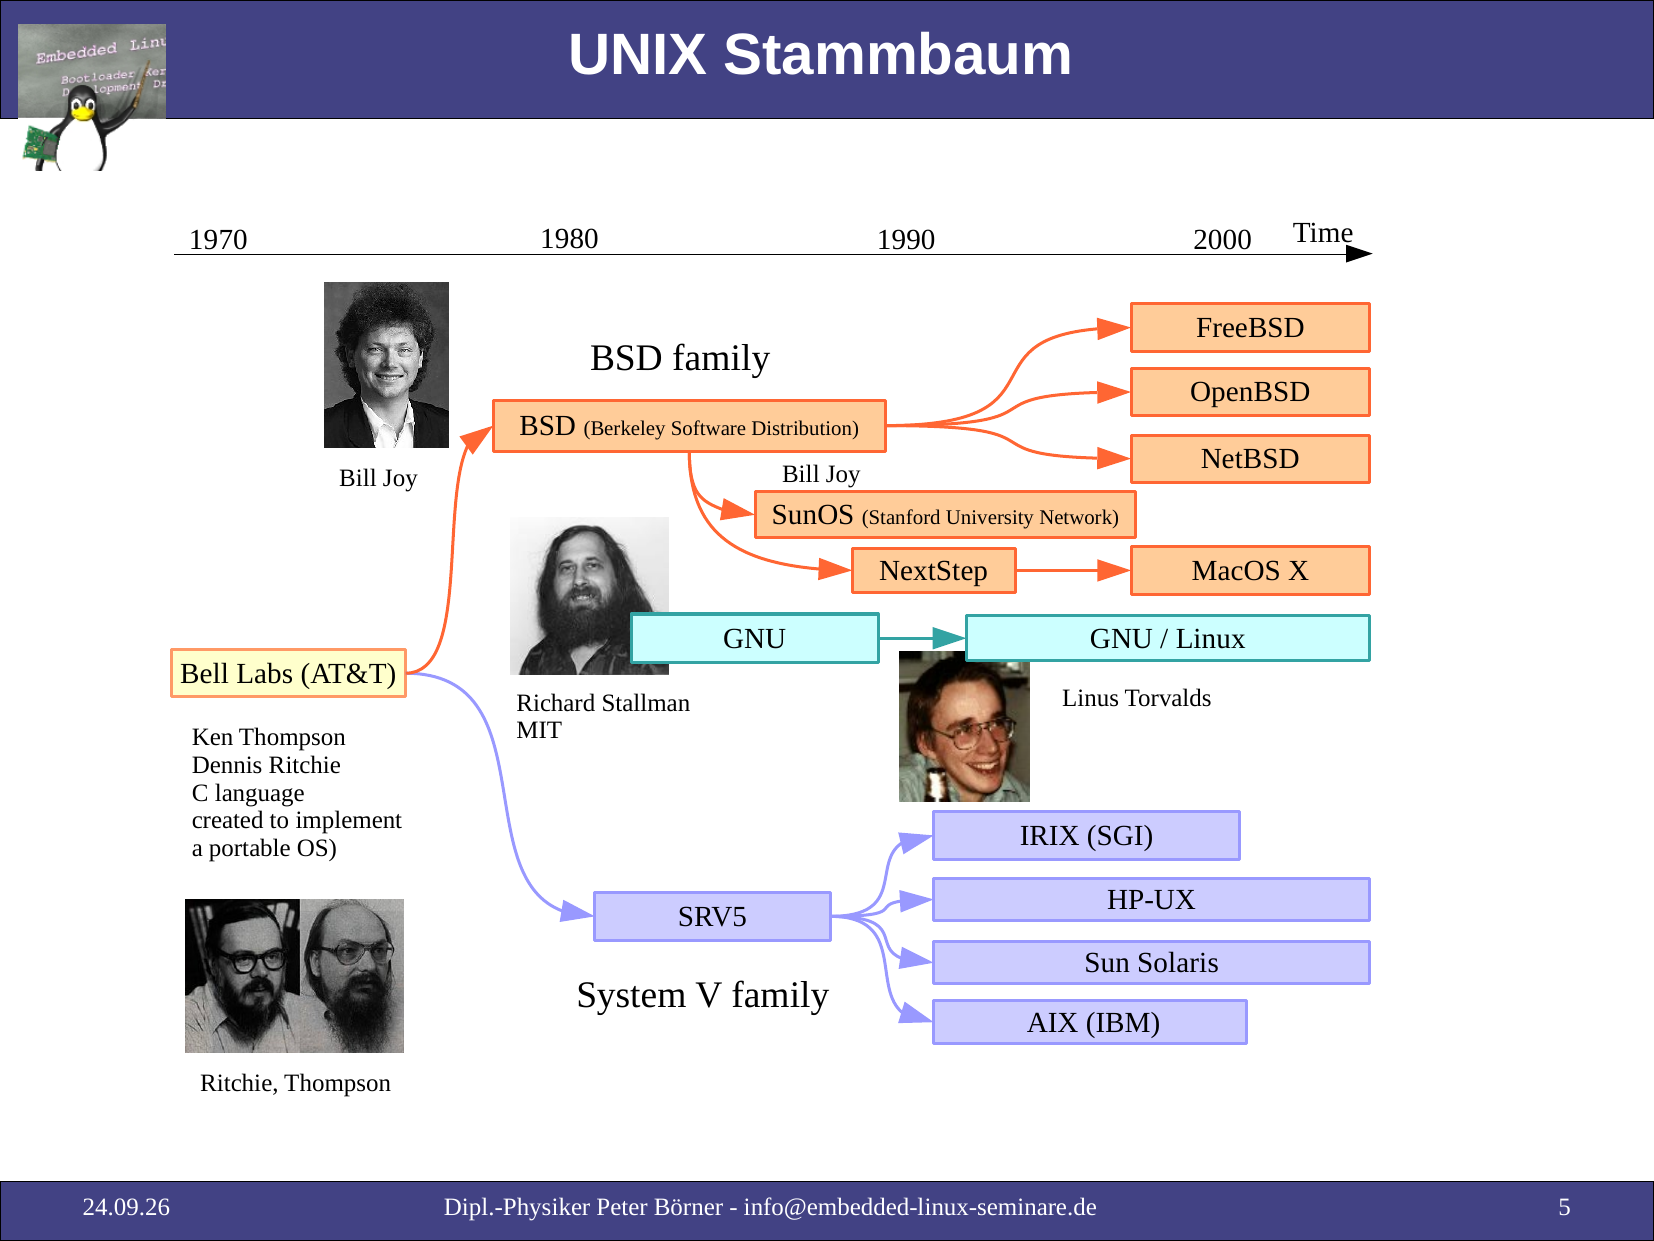

# UNIX Stammbaum
Time
1980
1970
2000
1990
FreeBSD
BSD family
OpenBSD
BSD (Berkeley Software Distribution)
NetBSD
Bill Joy
Bill Joy
SunOS (Stanford University Network)
MacOS X
NextStep
GNU
GNU / Linux
Bell Labs (AT&T)
Linus Torvalds
Richard Stallman
MIT
Ken Thompson
Dennis Ritchie
C language
created to implement
a portable OS)
IRIX (SGI)
HP-UX
SRV5
Sun Solaris
System V family
 AIX (IBM)
Ritchie, Thompson
 Dipl.-Physiker Peter Börner - info@embedded-linux-seminare.de
5